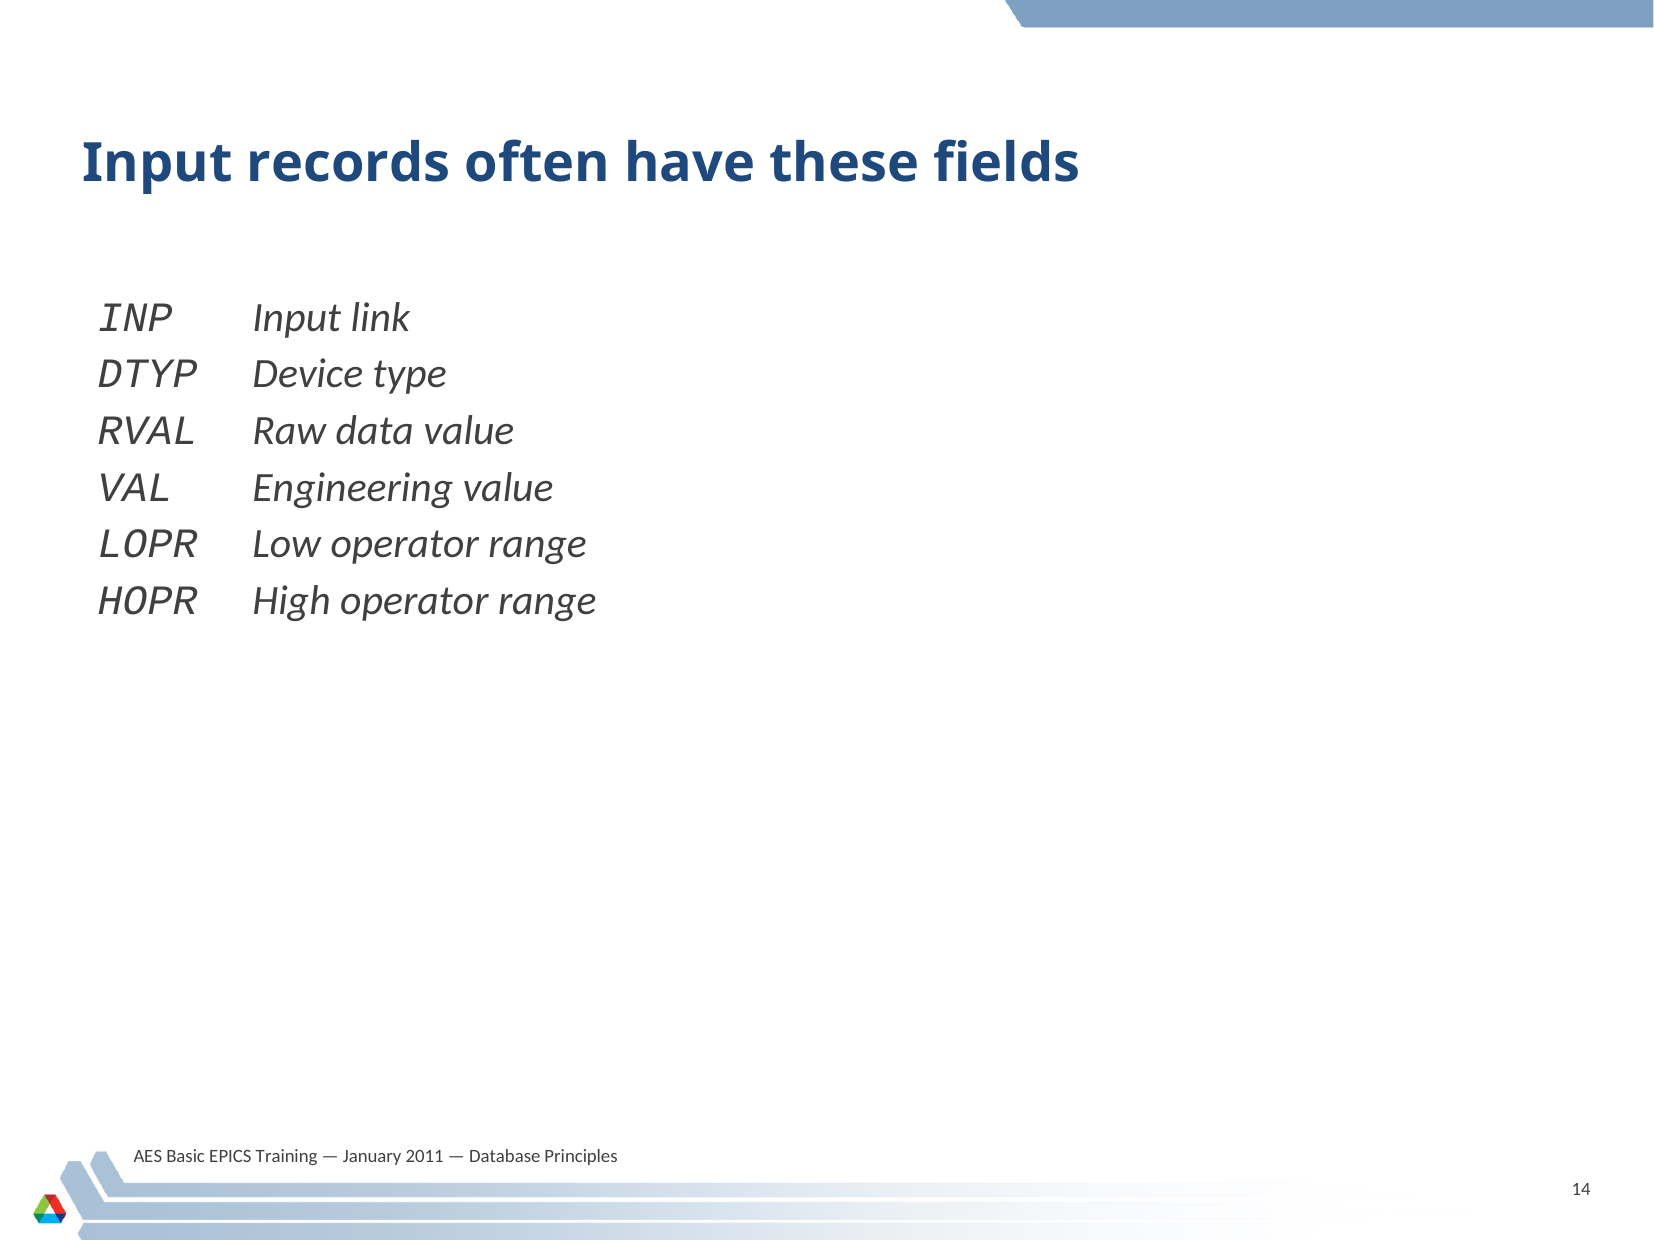

# Input records often have these fields
INP 	Input link
DTYP	Device type
RVAL	Raw data value
VAL 	Engineering value
LOPR	Low operator range
HOPR	High operator range
AES Basic EPICS Training — January 2011 — Database Principles
14